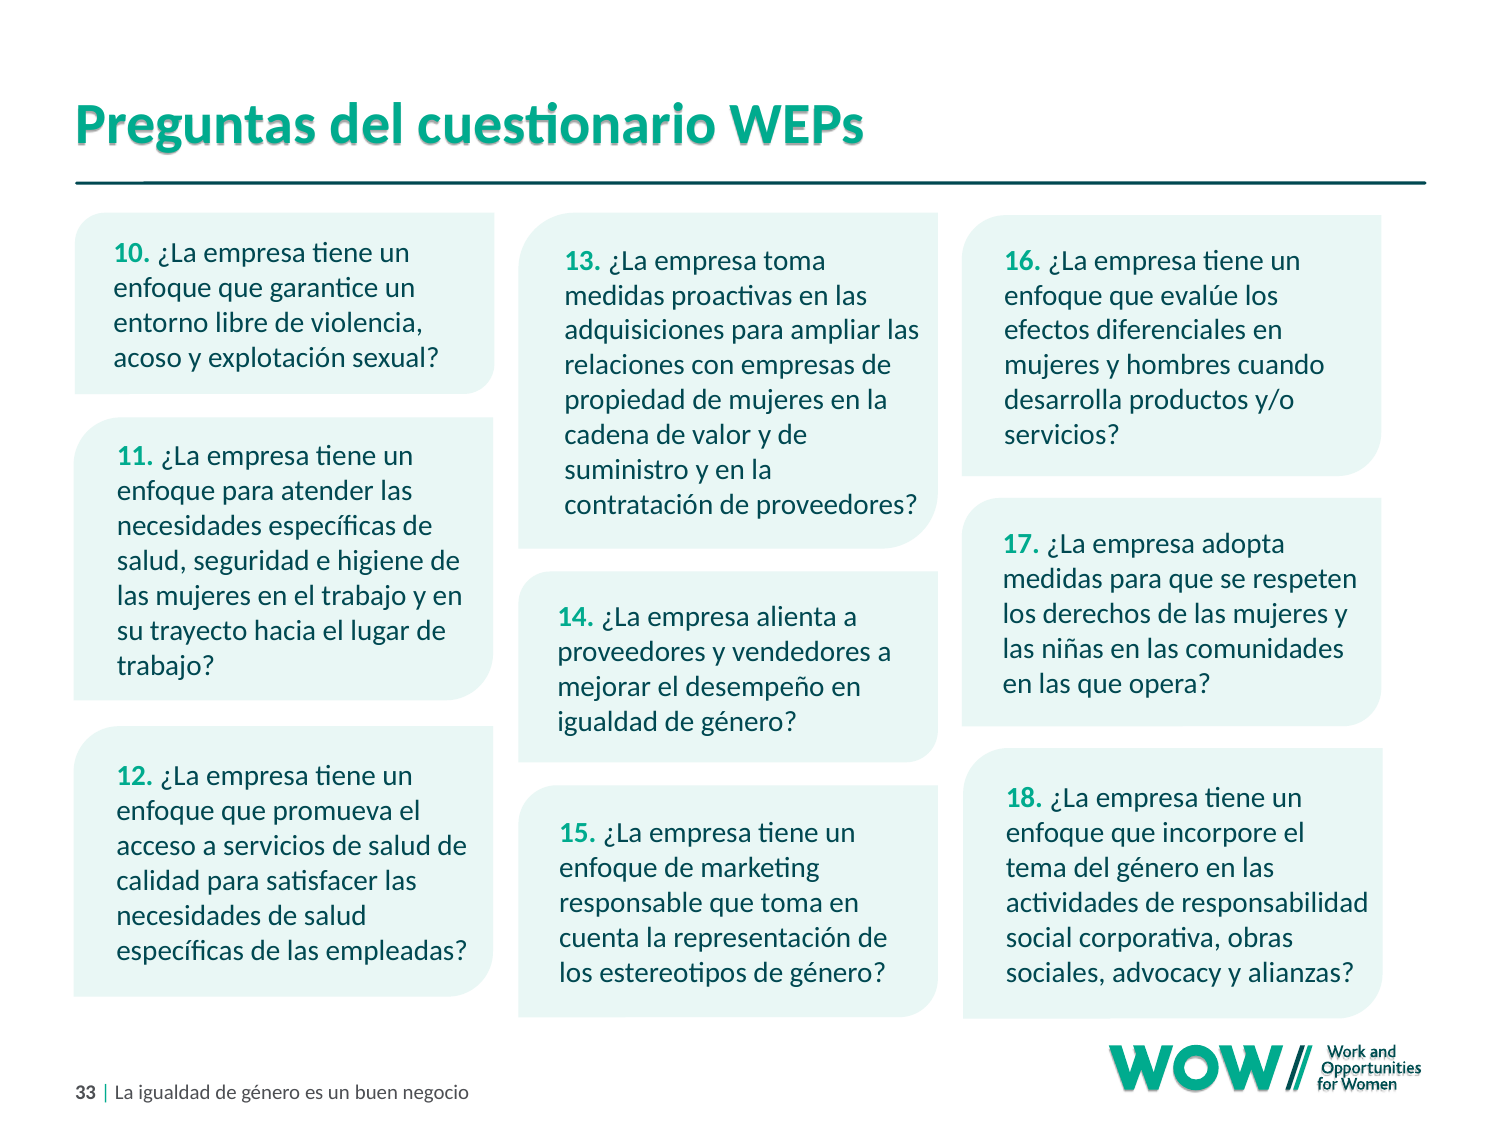

# Preguntas del cuestionario WEPs
10. ¿La empresa tiene un enfoque que garantice un entorno libre de violencia, acoso y explotación sexual?
13. ¿La empresa toma medidas proactivas en las adquisiciones para ampliar las relaciones con empresas de propiedad de mujeres en la cadena de valor y de suministro y en la contratación de proveedores?
16. ¿La empresa tiene un enfoque que evalúe los efectos diferenciales en mujeres y hombres cuando desarrolla productos y/o servicios?
11. ¿La empresa tiene un enfoque para atender las necesidades específicas de salud, seguridad e higiene de las mujeres en el trabajo y en su trayecto hacia el lugar de trabajo?
17. ¿La empresa adopta medidas para que se respeten los derechos de las mujeres y las niñas en las comunidades en las que opera?
14. ¿La empresa alienta a proveedores y vendedores a mejorar el desempeño en igualdad de género?
12. ¿La empresa tiene un enfoque que promueva el acceso a servicios de salud de calidad para satisfacer las necesidades de salud específicas de las empleadas?
18. ¿La empresa tiene un enfoque que incorpore el tema del género en las actividades de responsabilidad social corporativa, obras sociales, advocacy y alianzas?
15. ¿La empresa tiene un enfoque de marketing responsable que toma en cuenta la representación de los estereotipos de género?
 | La igualdad de género es un buen negocio